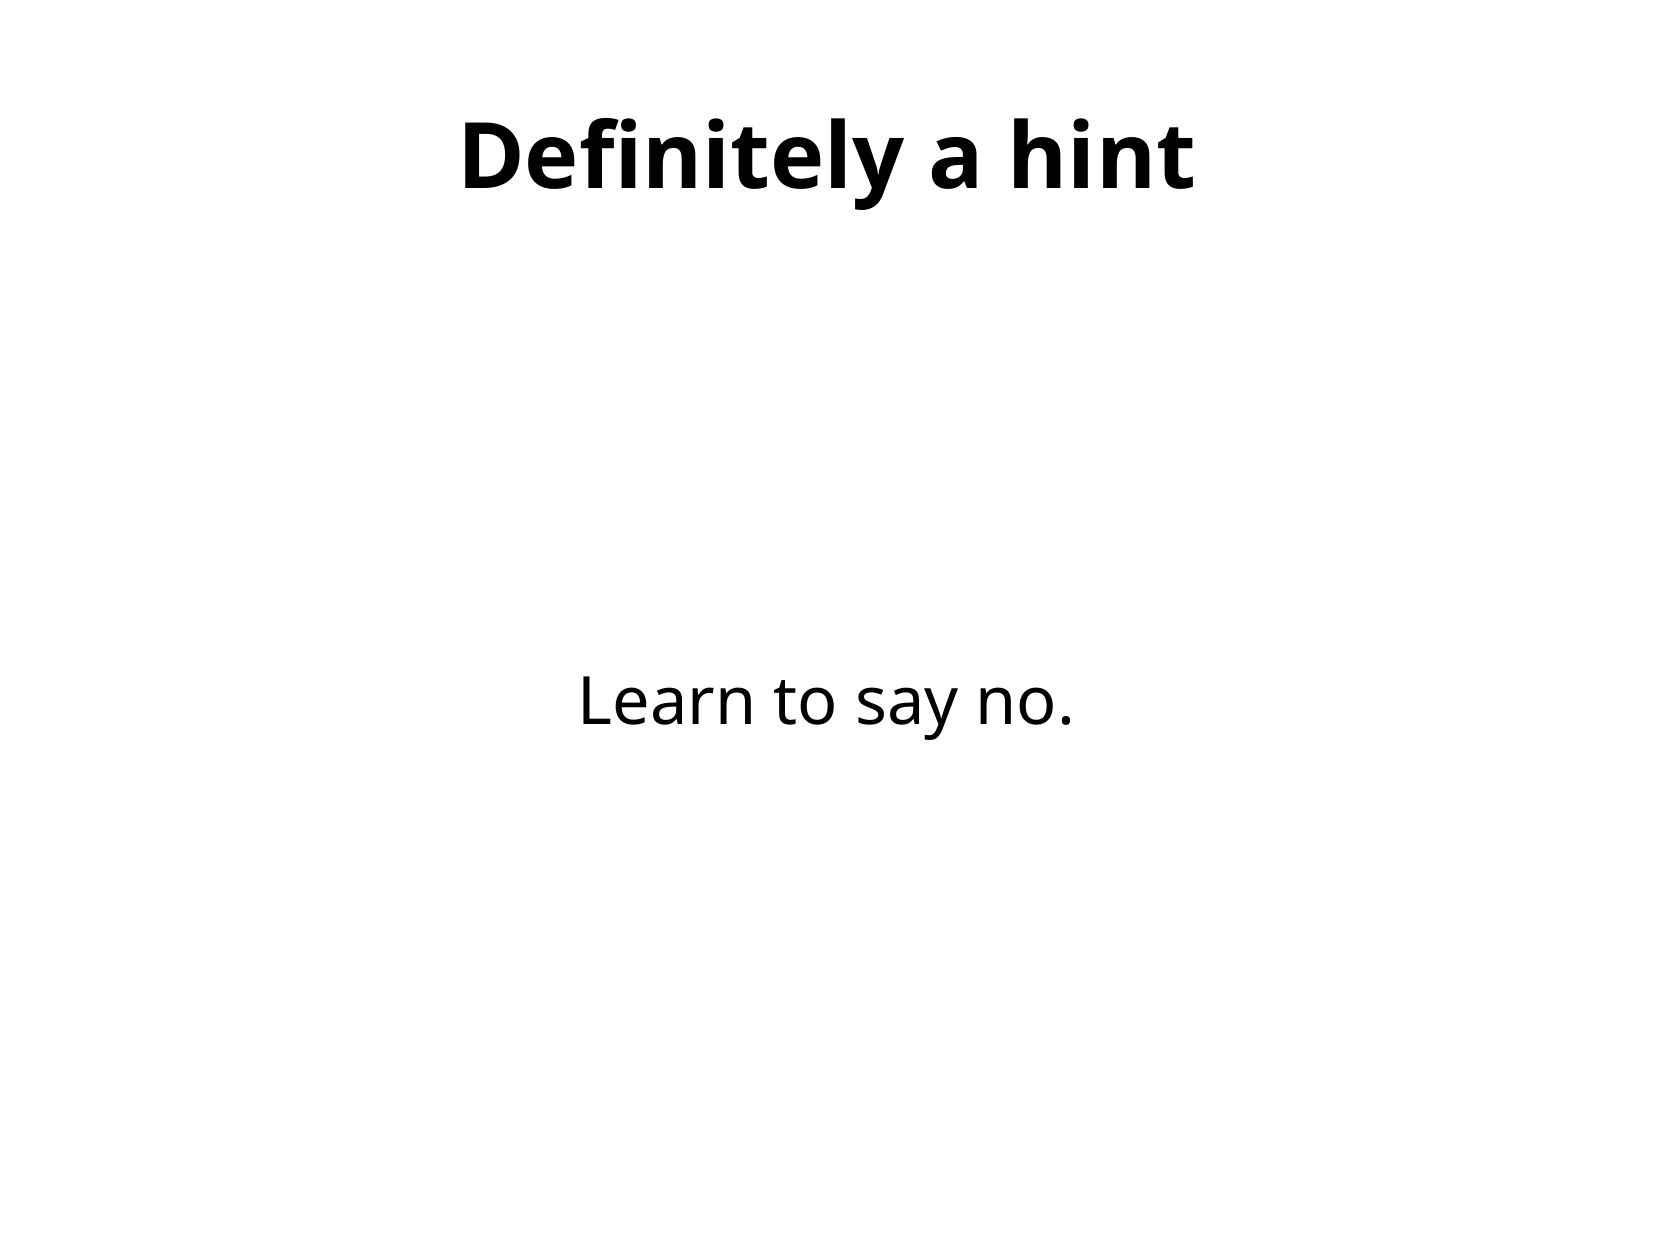

# Definitely a hint
Learn to say no.